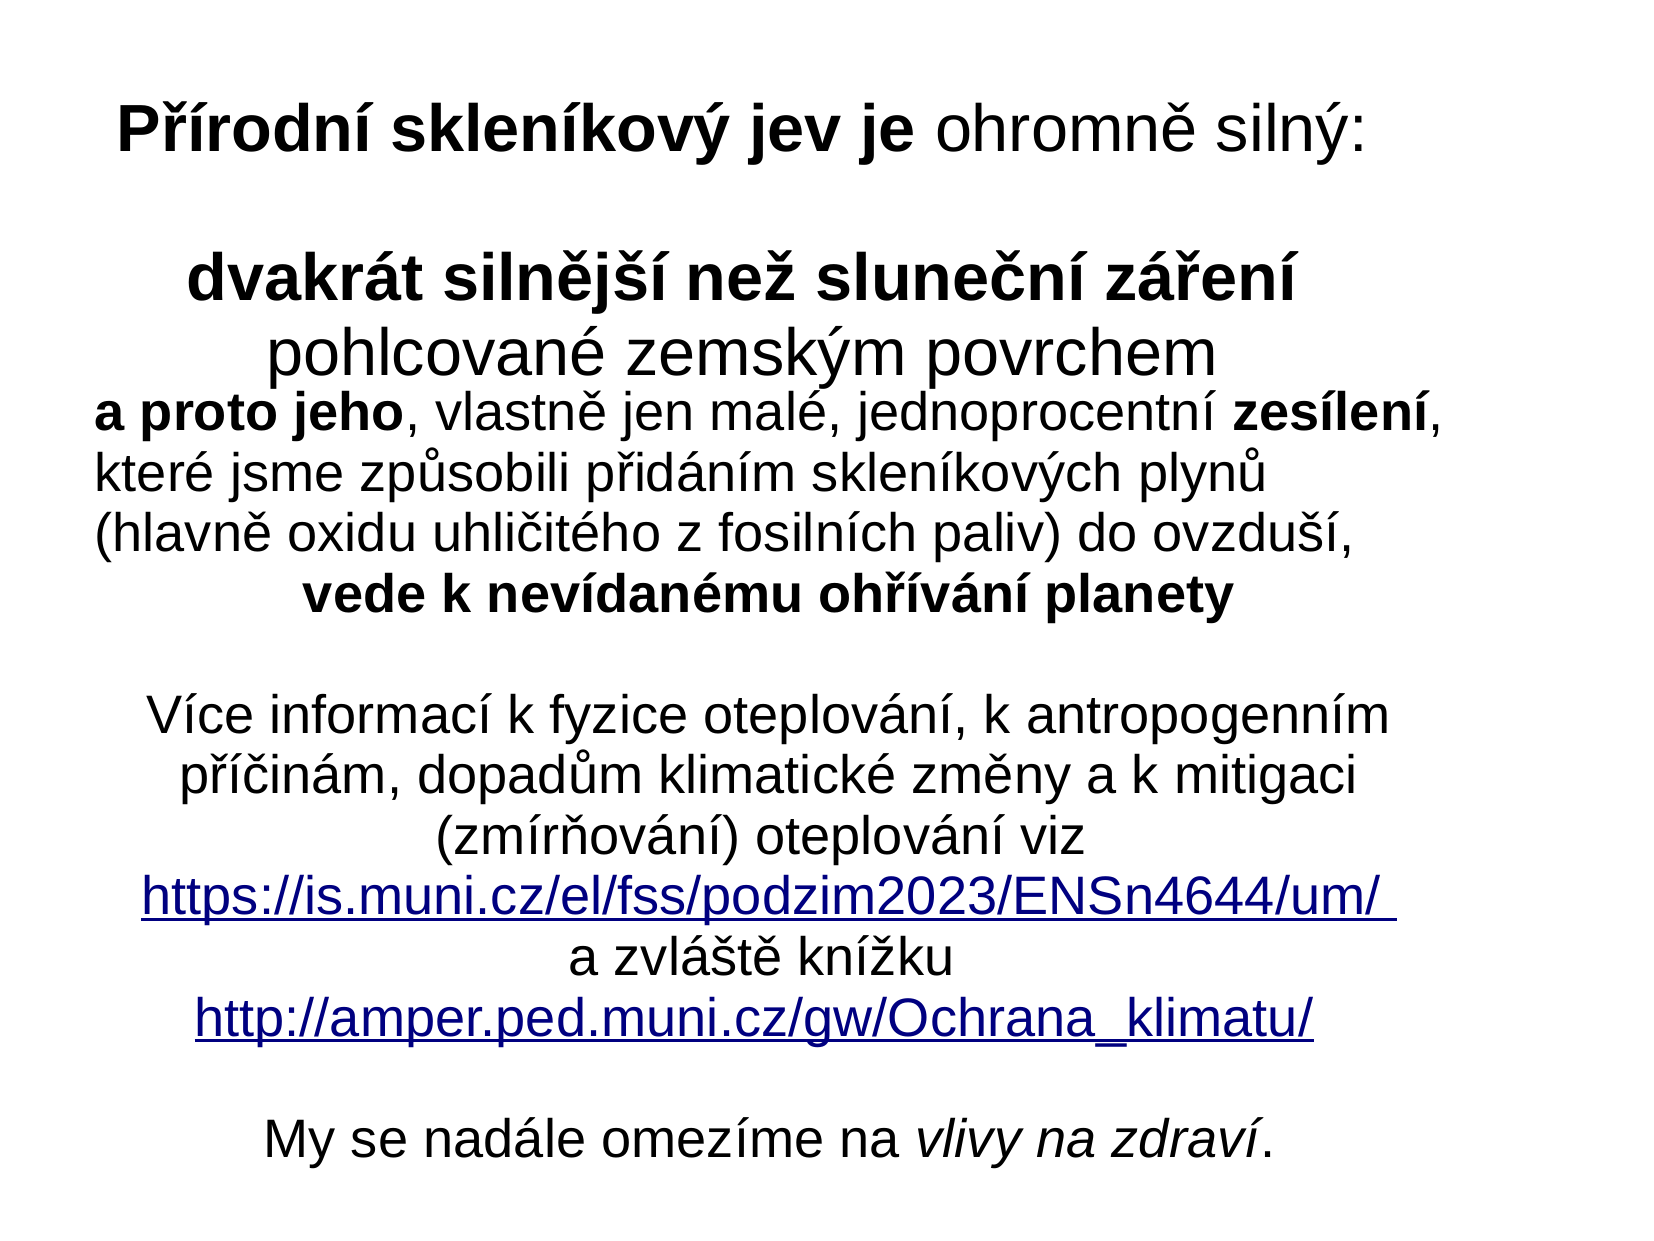

# Přírodní skleníkový jev je ohromně silný: dvakrát silnější než sluneční záření pohlcované zemským povrchem
a proto jeho, vlastně jen malé, jednoprocentní zesílení, které jsme způsobili přidáním skleníkových plynů (hlavně oxidu uhličitého z fosilních paliv) do ovzduší,
vede k nevídanému ohřívání planety
Více informací k fyzice oteplování, k antropogenním příčinám, dopadům klimatické změny a k mitigaci (zmírňování) oteplování viz
https://is.muni.cz/el/fss/podzim2023/ENSn4644/um/
a zvláště knížku
http://amper.ped.muni.cz/gw/Ochrana_klimatu/
My se nadále omezíme na vlivy na zdraví.